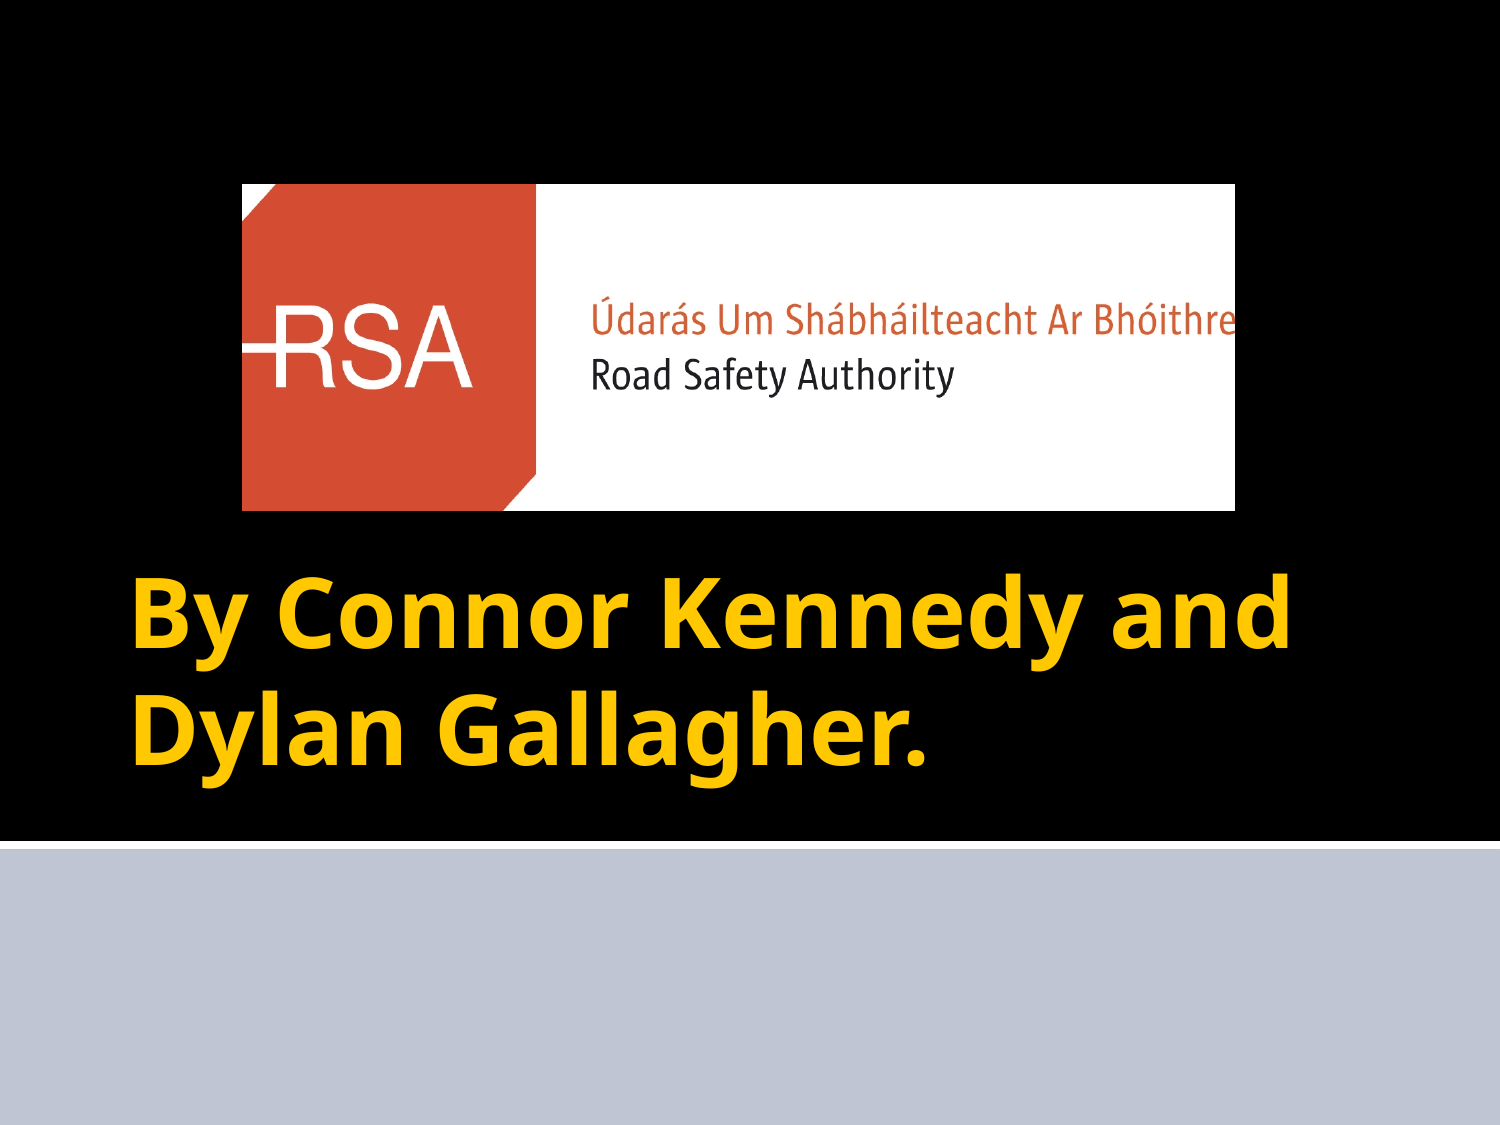

# By Connor Kennedy and Dylan Gallagher.